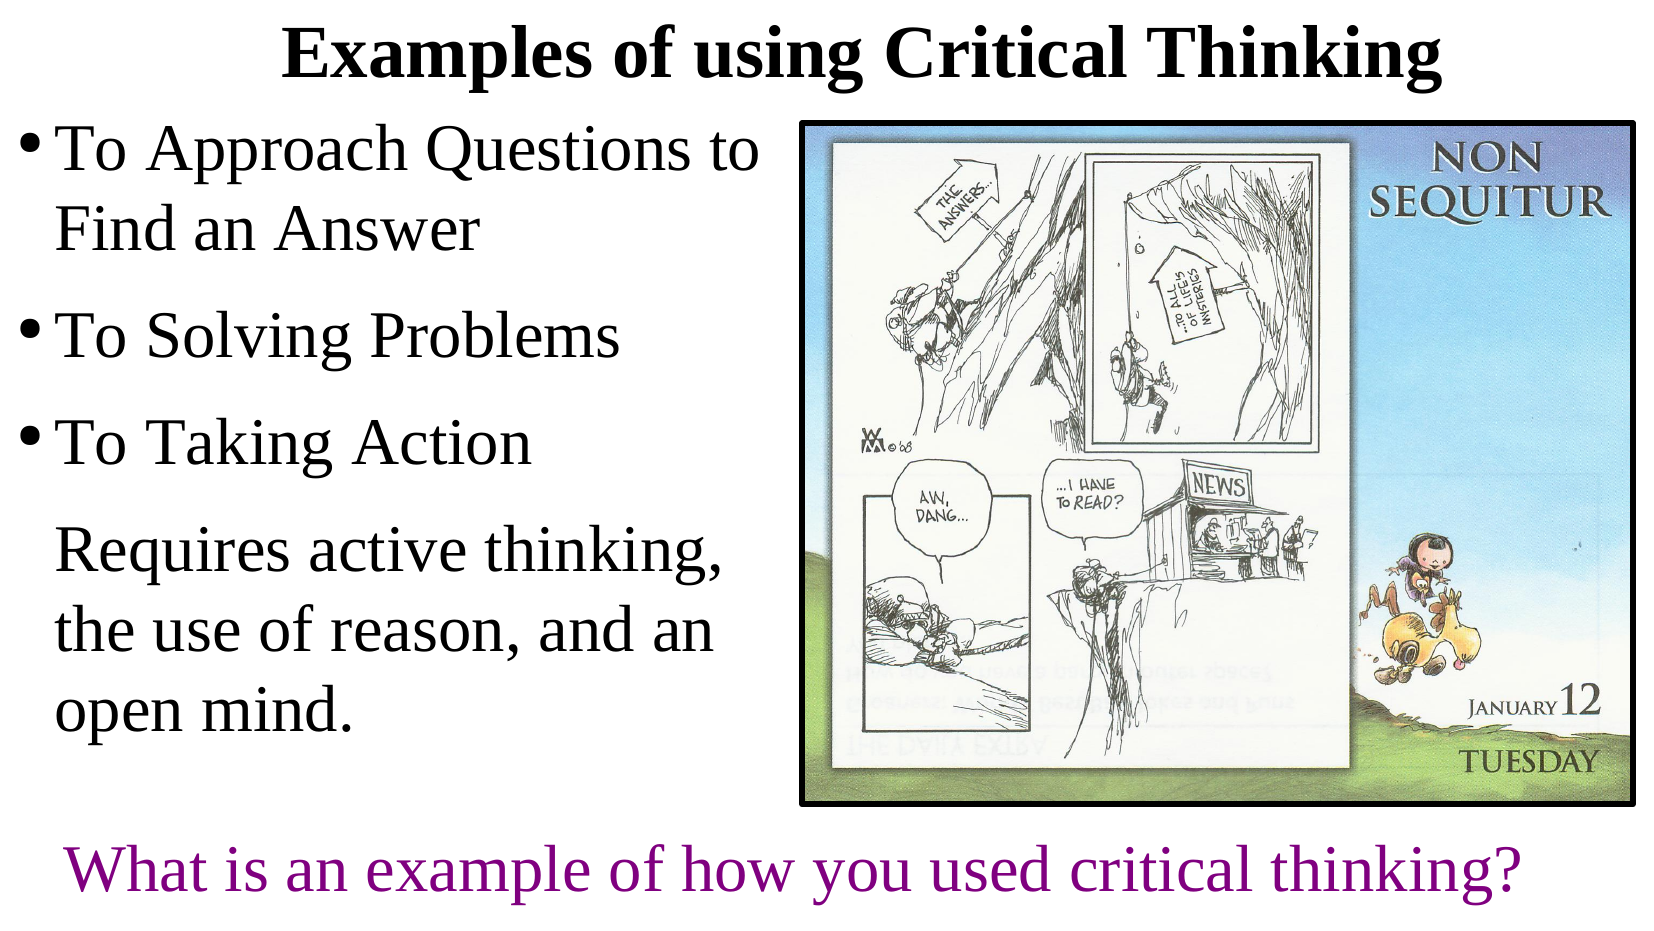

# Examples of using Critical Thinking
To Approach Questions to Find an Answer
To Solving Problems
To Taking Action
Requires active thinking, the use of reason, and an open mind.
What is an example of how you used critical thinking?